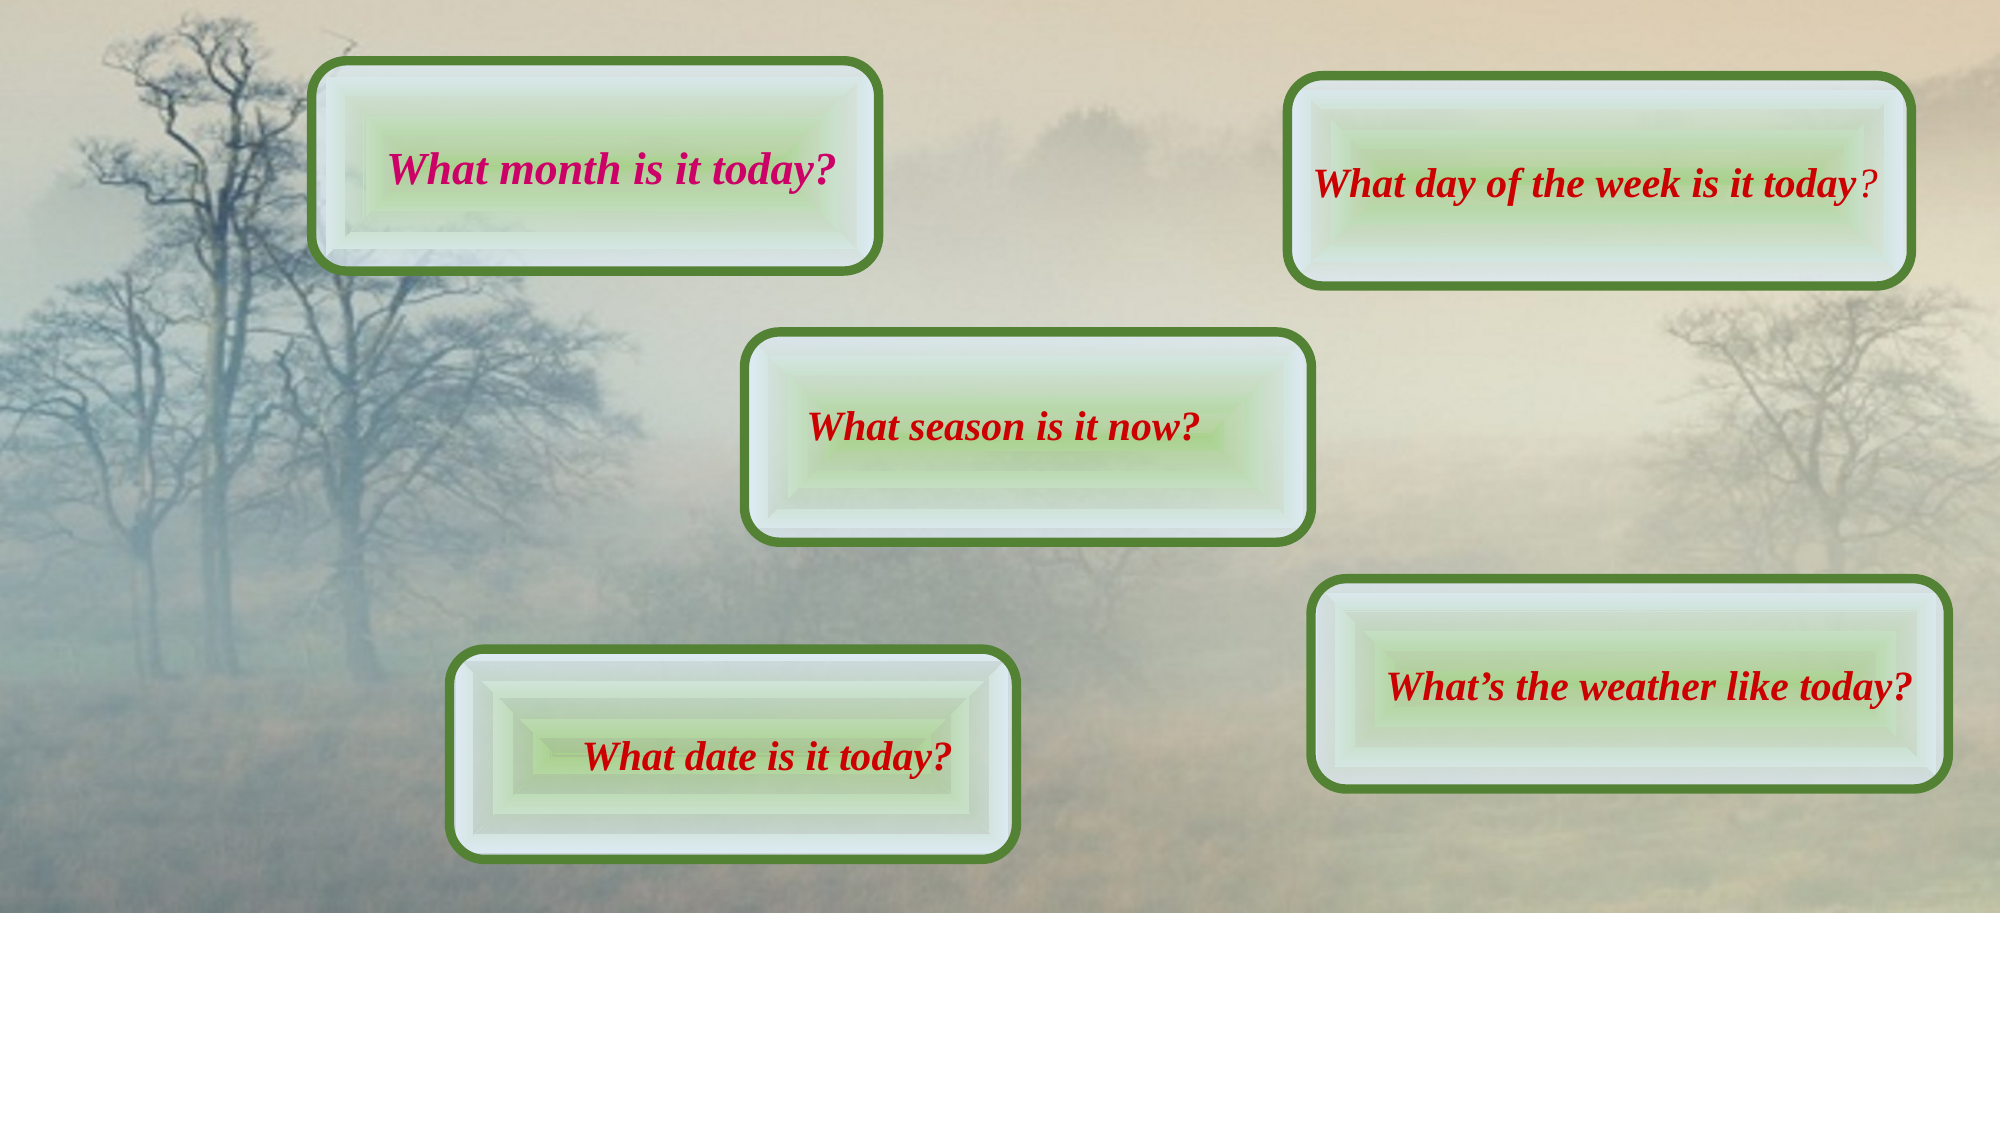

What month is it today?
What day of the week is it today?
What season is it now?
 What’s the weather like today?
 What date is it today?